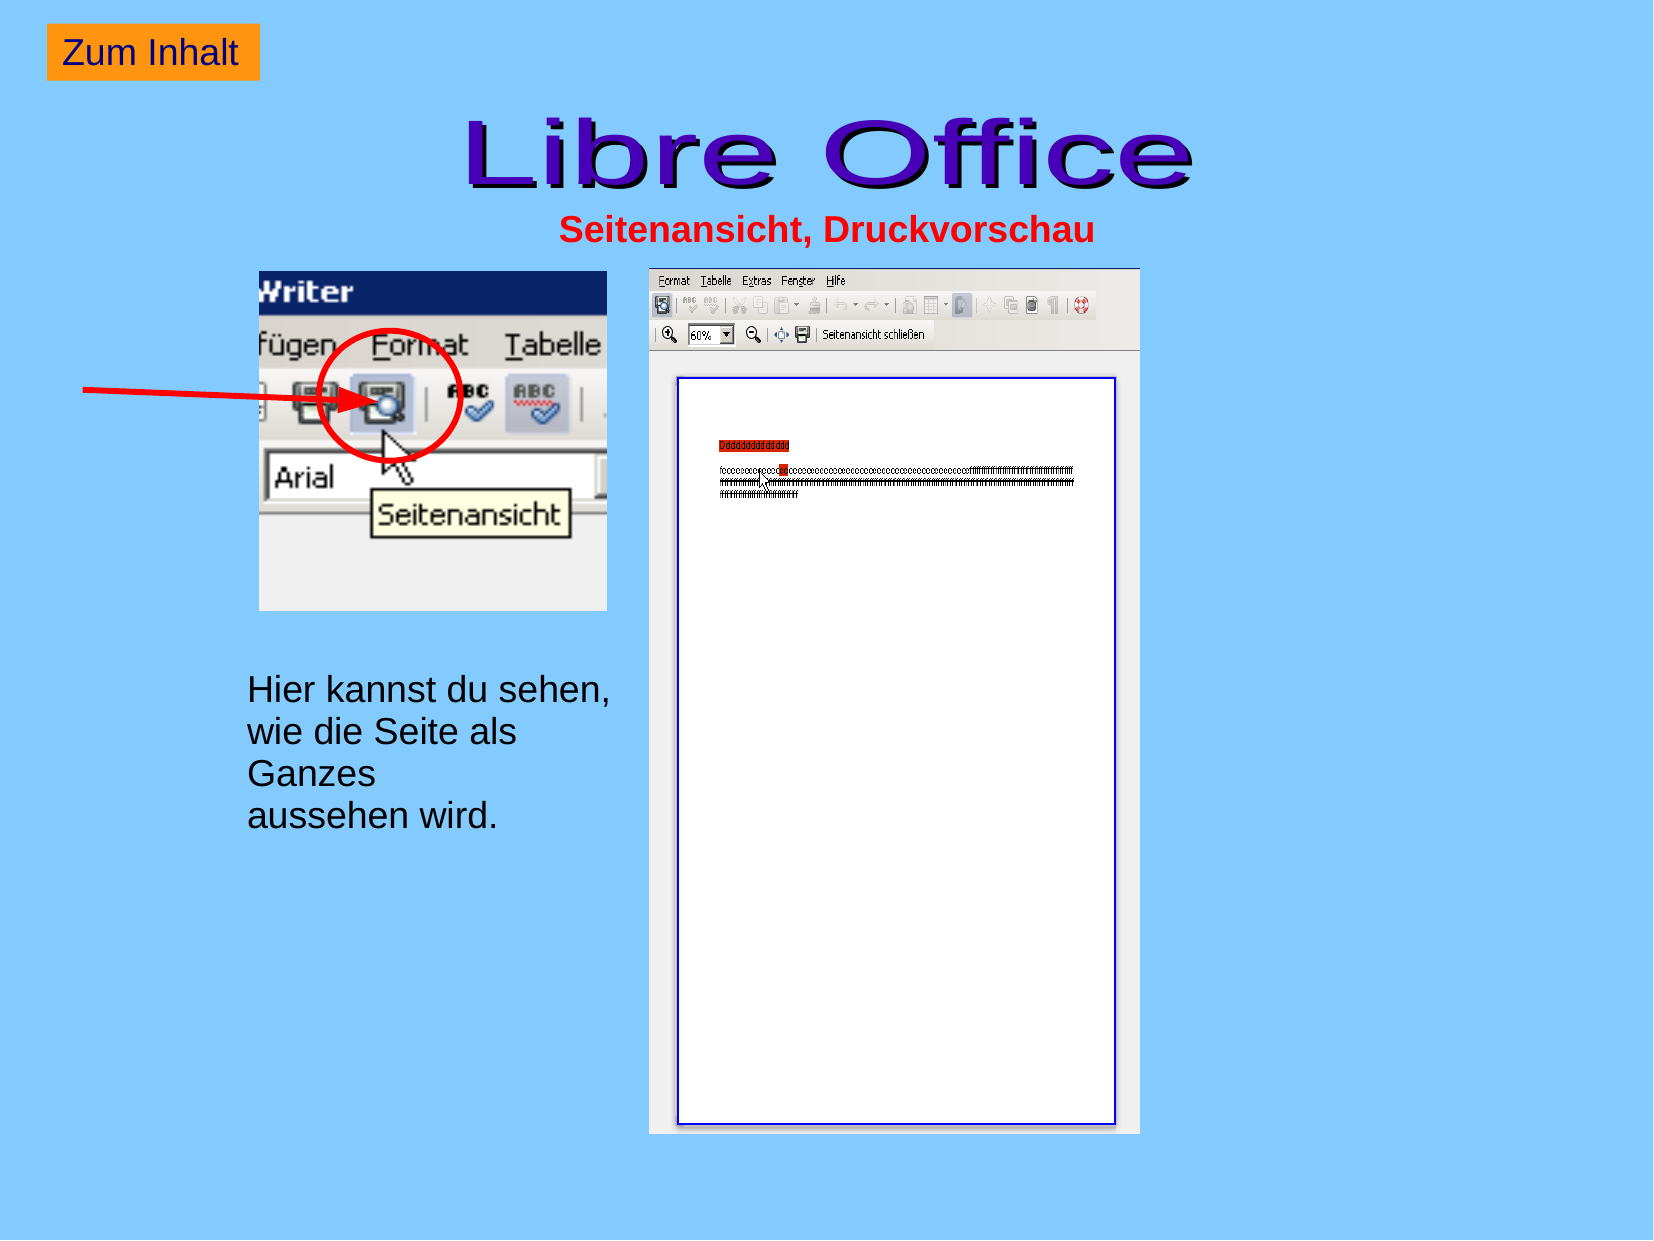

Zum Inhalt
# Libre Office
Seitenansicht, Druckvorschau
Hier kannst du sehen,
wie die Seite als
Ganzes
aussehen wird.